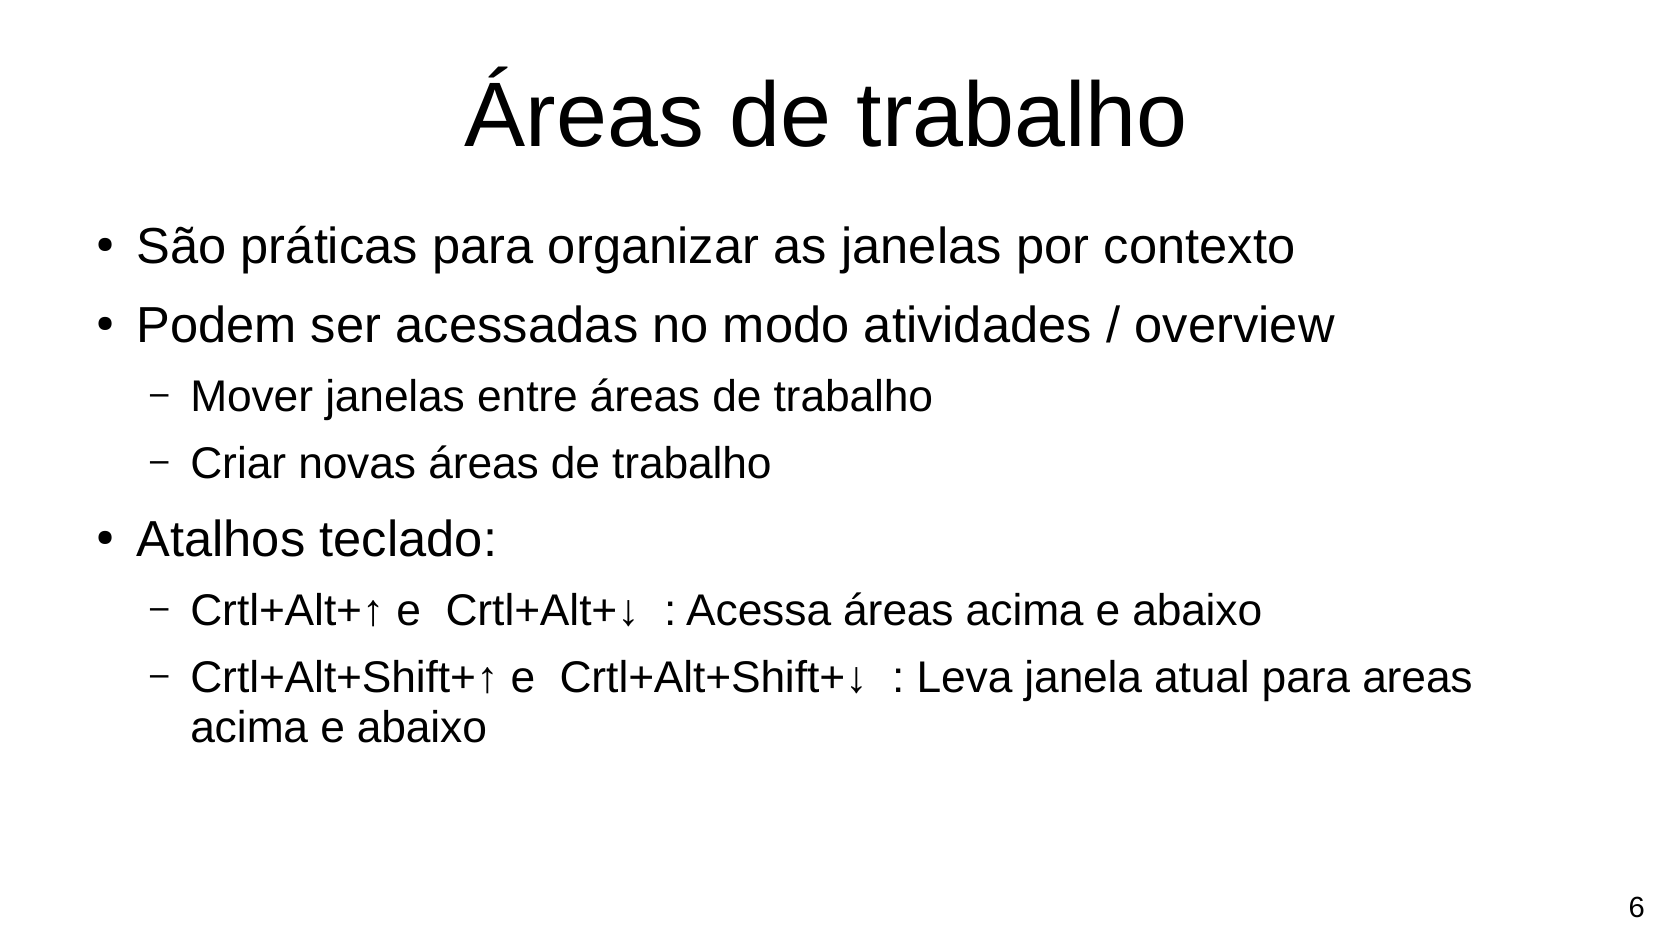

# Áreas de trabalho
São práticas para organizar as janelas por contexto
Podem ser acessadas no modo atividades / overview
Mover janelas entre áreas de trabalho
Criar novas áreas de trabalho
Atalhos teclado:
Crtl+Alt+↑ e Crtl+Alt+↓ : Acessa áreas acima e abaixo
Crtl+Alt+Shift+↑ e Crtl+Alt+Shift+↓ : Leva janela atual para areas acima e abaixo